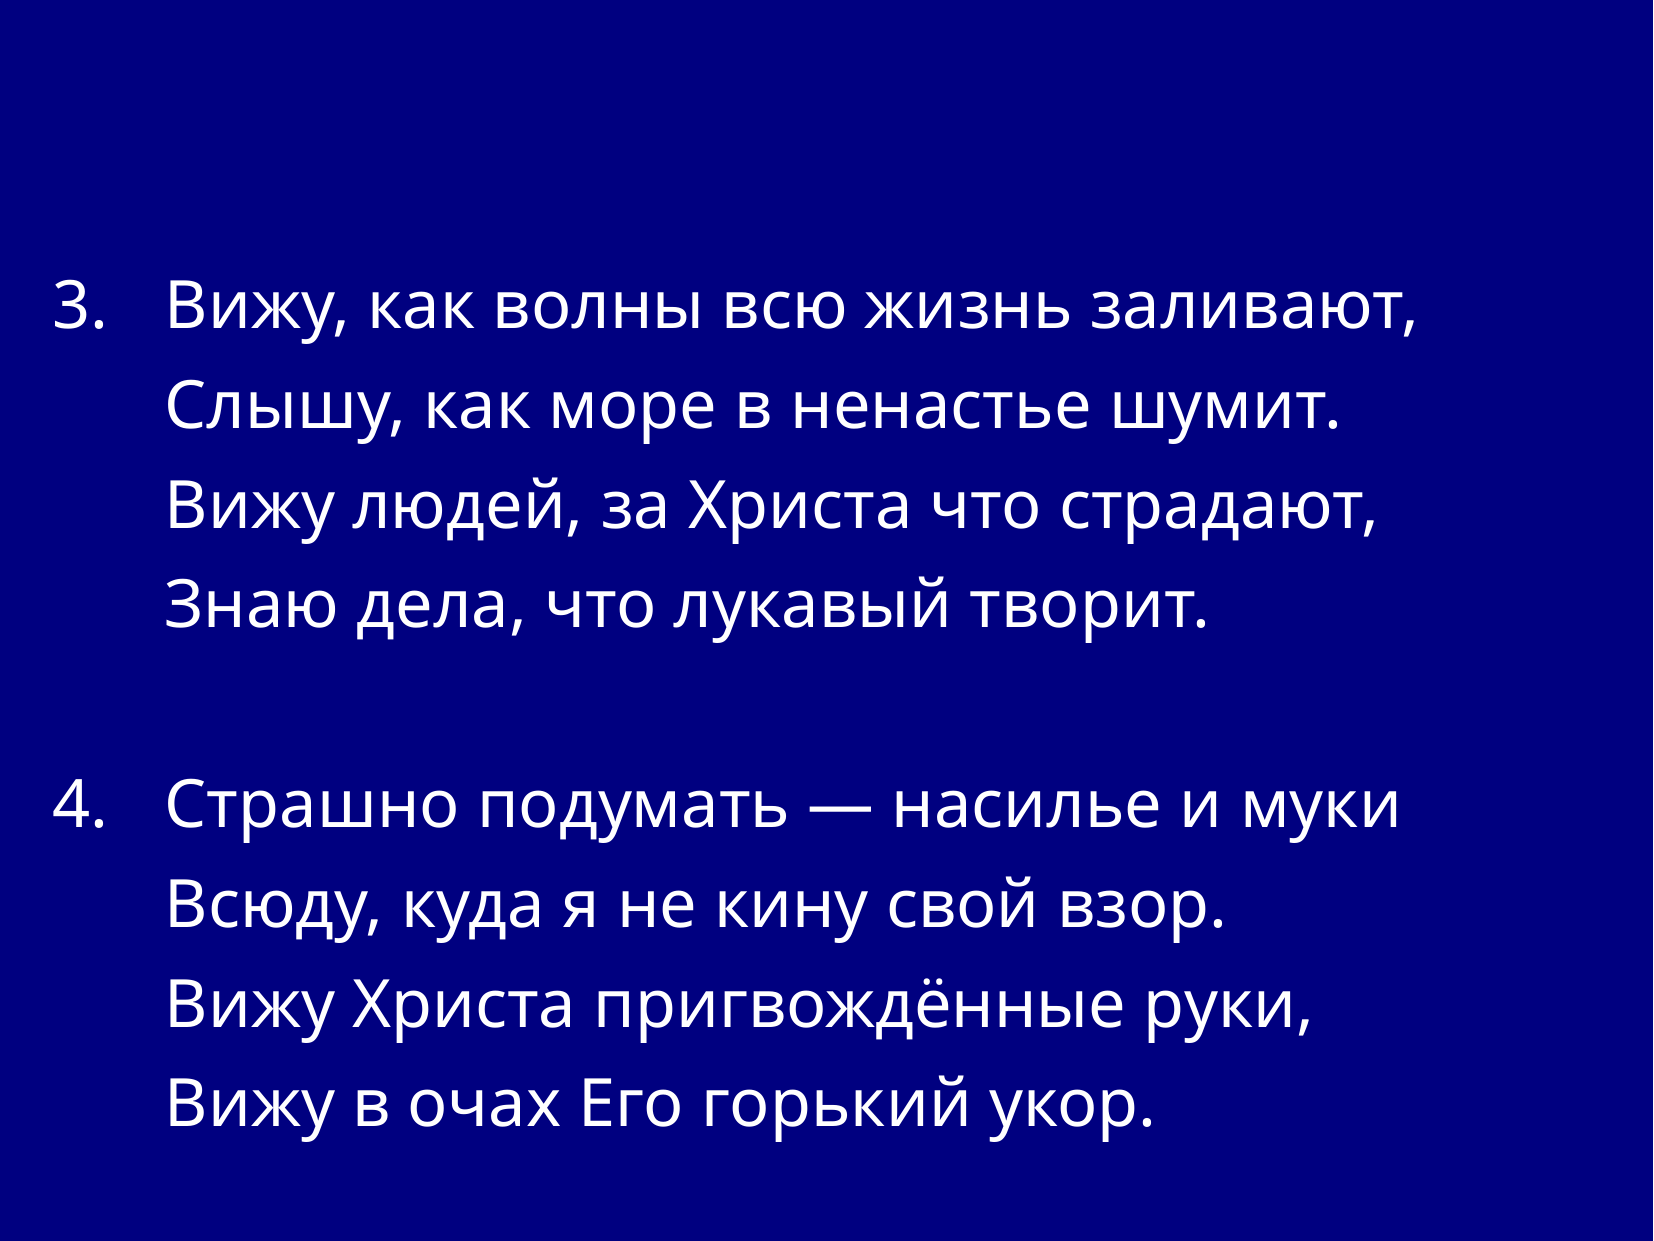

3.	Вижу, как волны всю жизнь заливают,
	Слышу, как море в ненастье шумит.
	Вижу людей, за Христа что страдают,
	Знаю дела, что лукавый творит.
4.	Страшно подумать ― насилье и муки
	Всюду, куда я не кину свой взор.
	Вижу Христа пригвождённые руки,
	Вижу в очах Его горький укор.